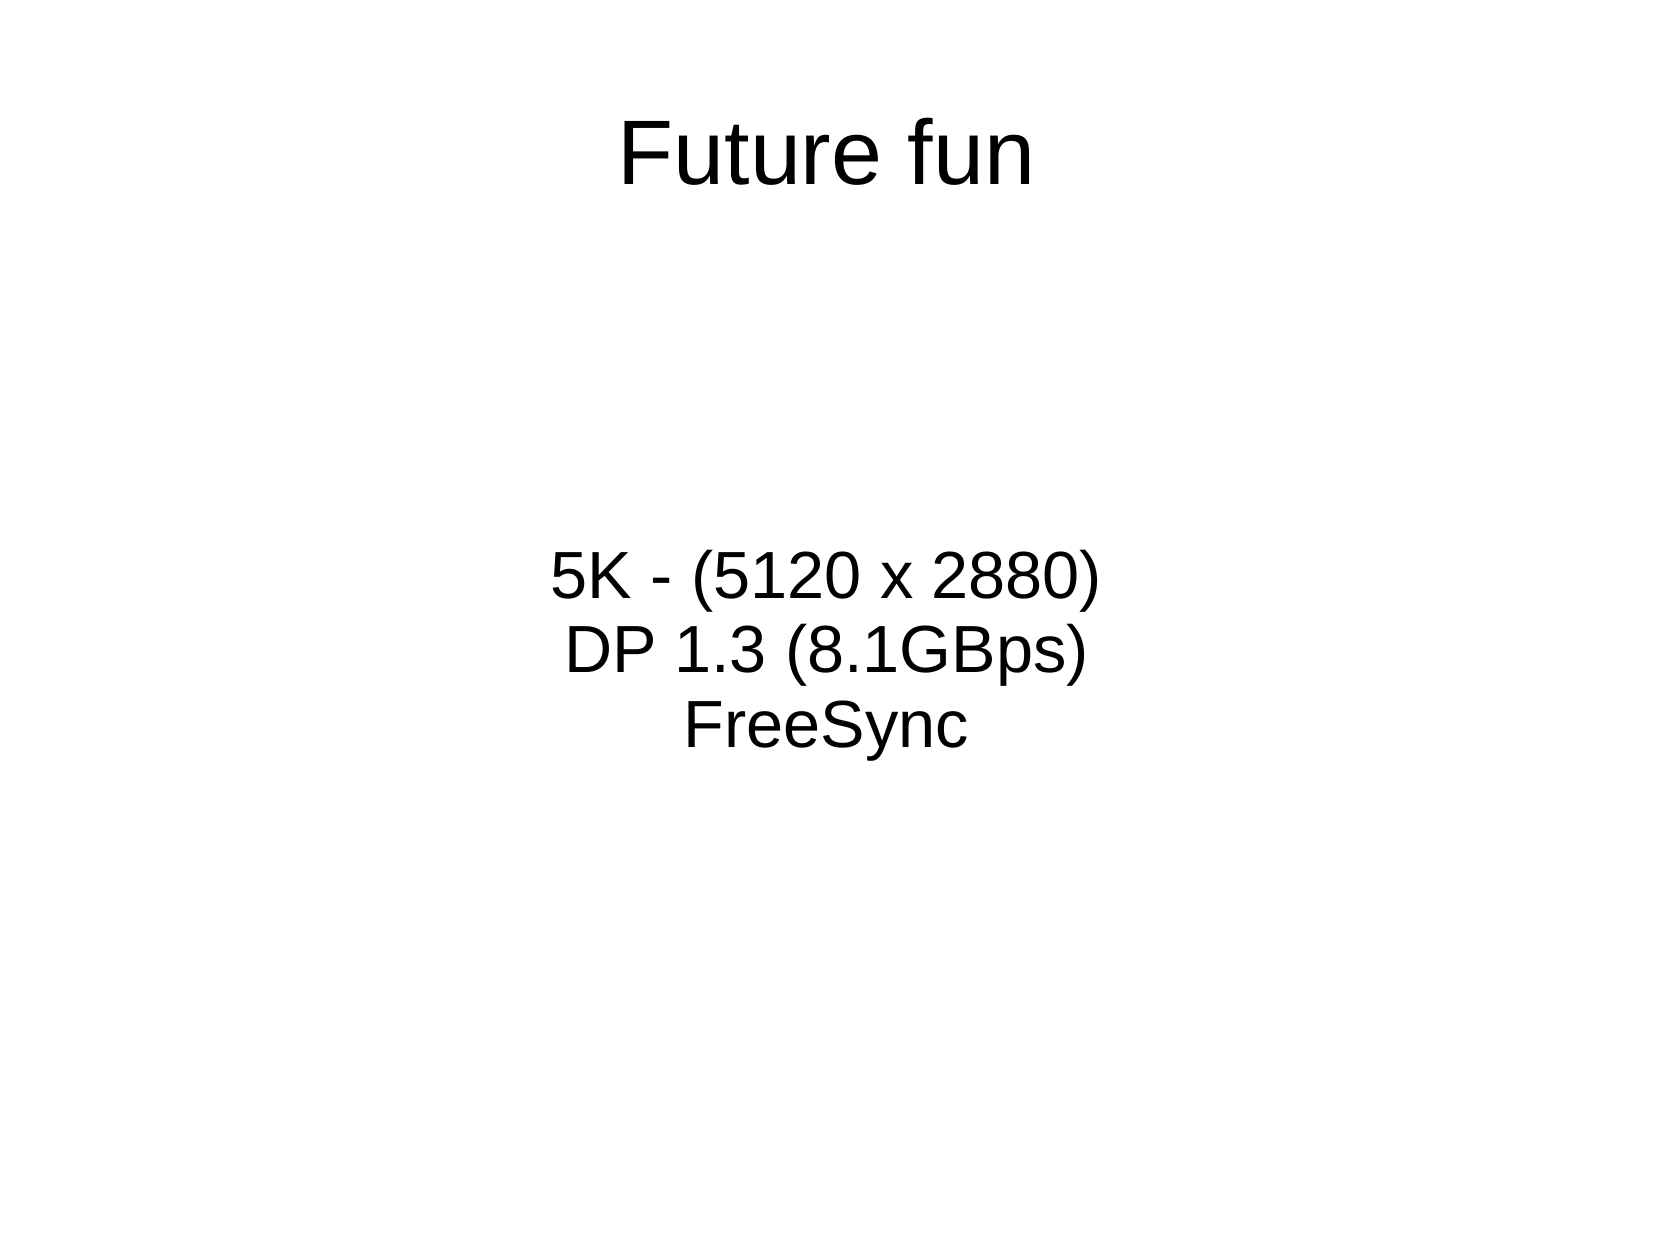

Future fun
# 5K - (5120 x 2880)
DP 1.3 (8.1GBps)
FreeSync